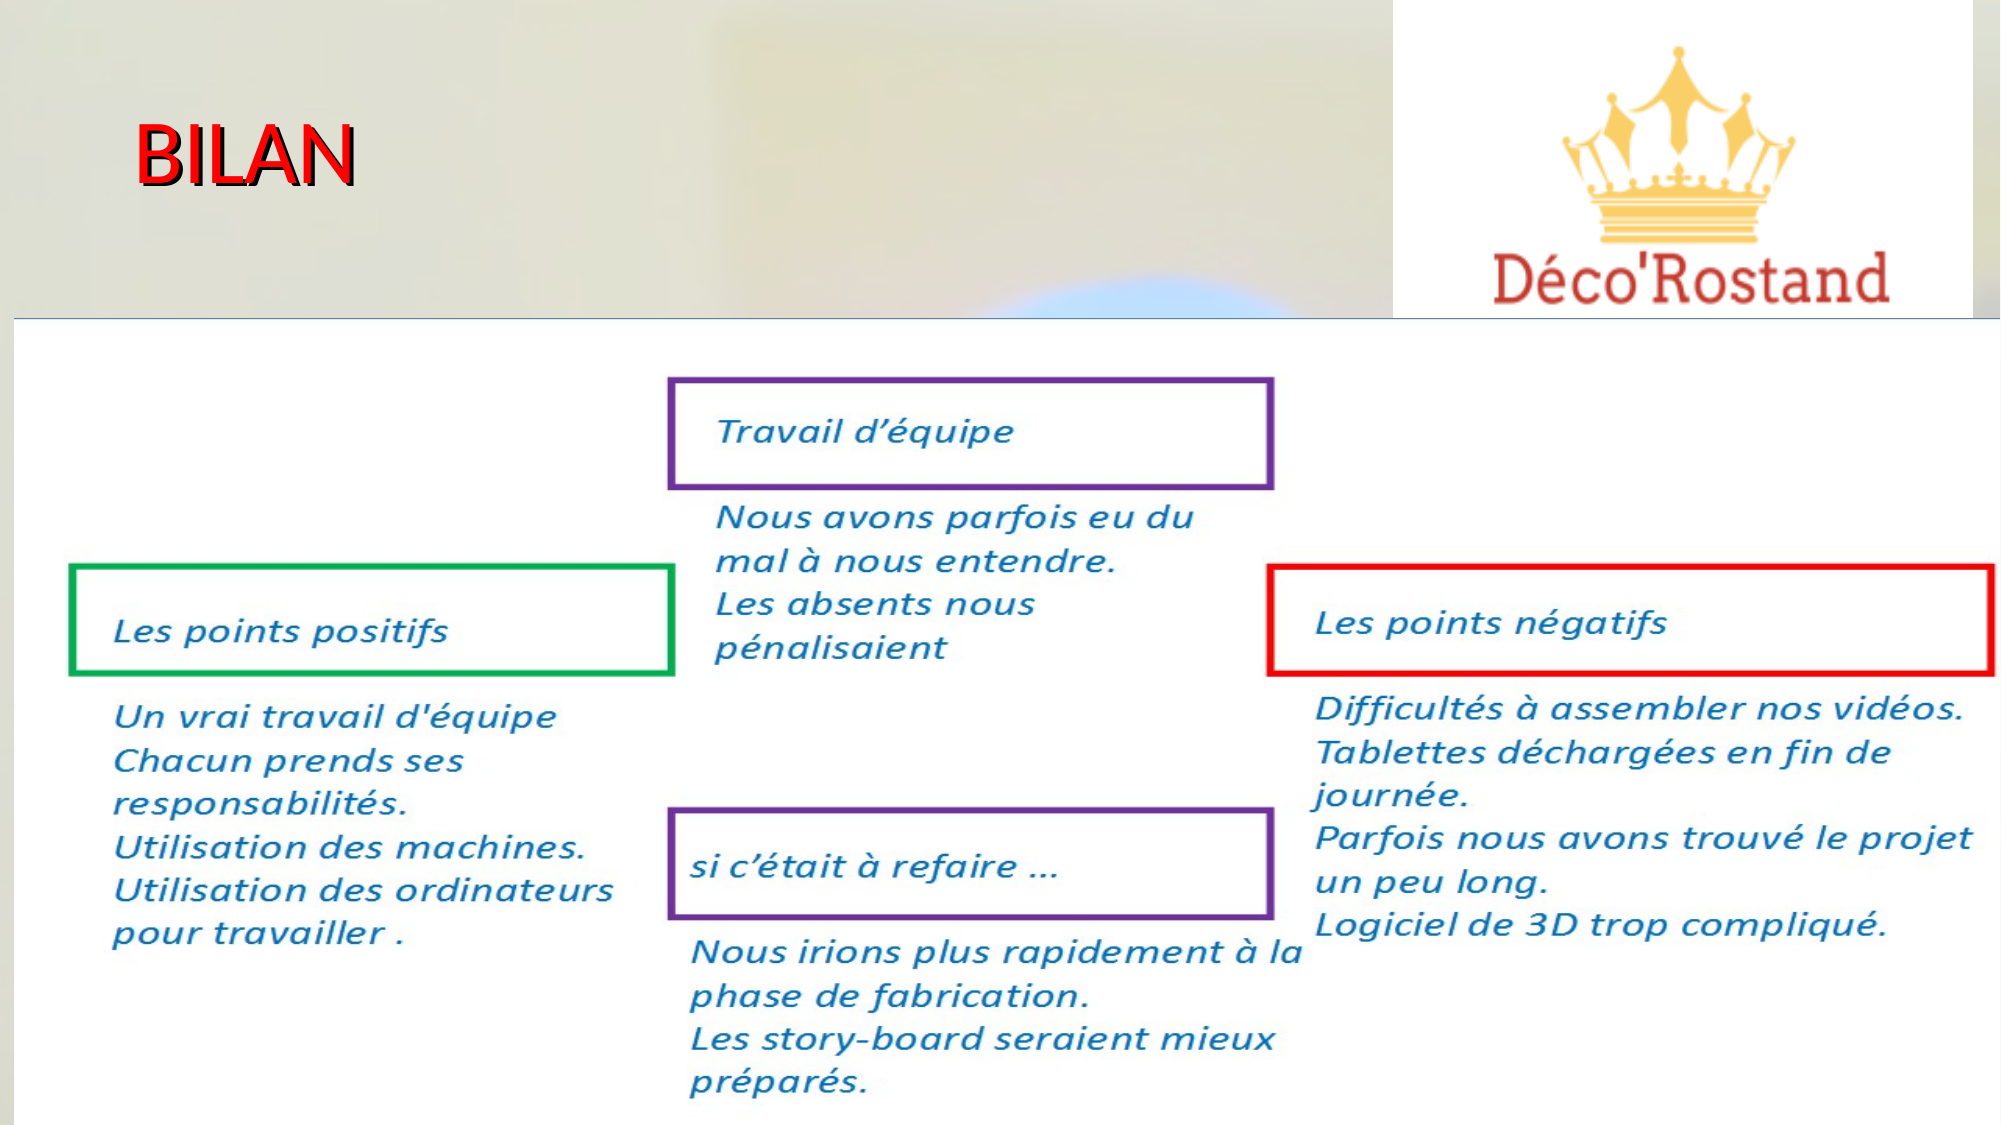

BILAN
Les points négatifs
Les points positifs
si c’était à refaire …